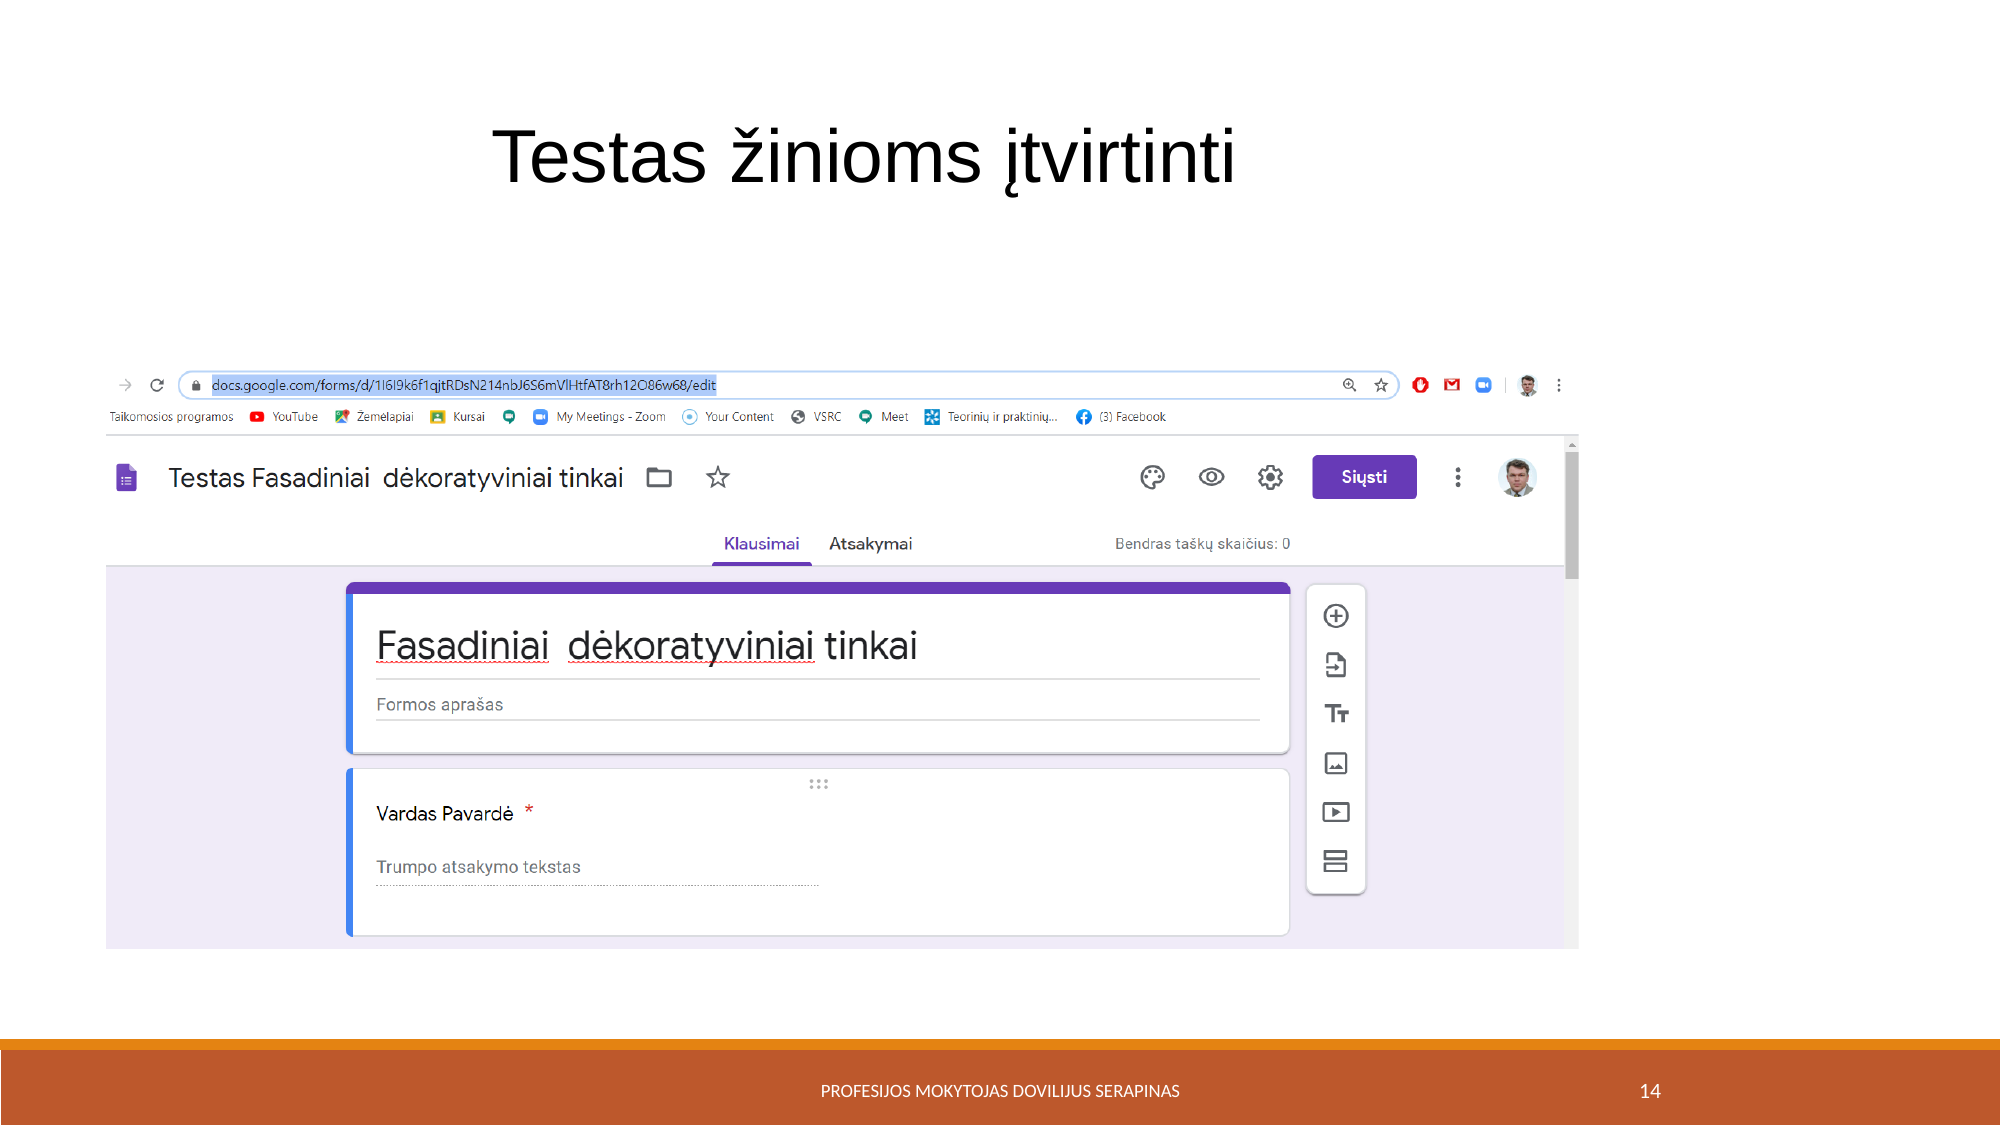

Testas žinioms įtvirtinti
Profesijos Mokytojas Dovilijus Serapinas